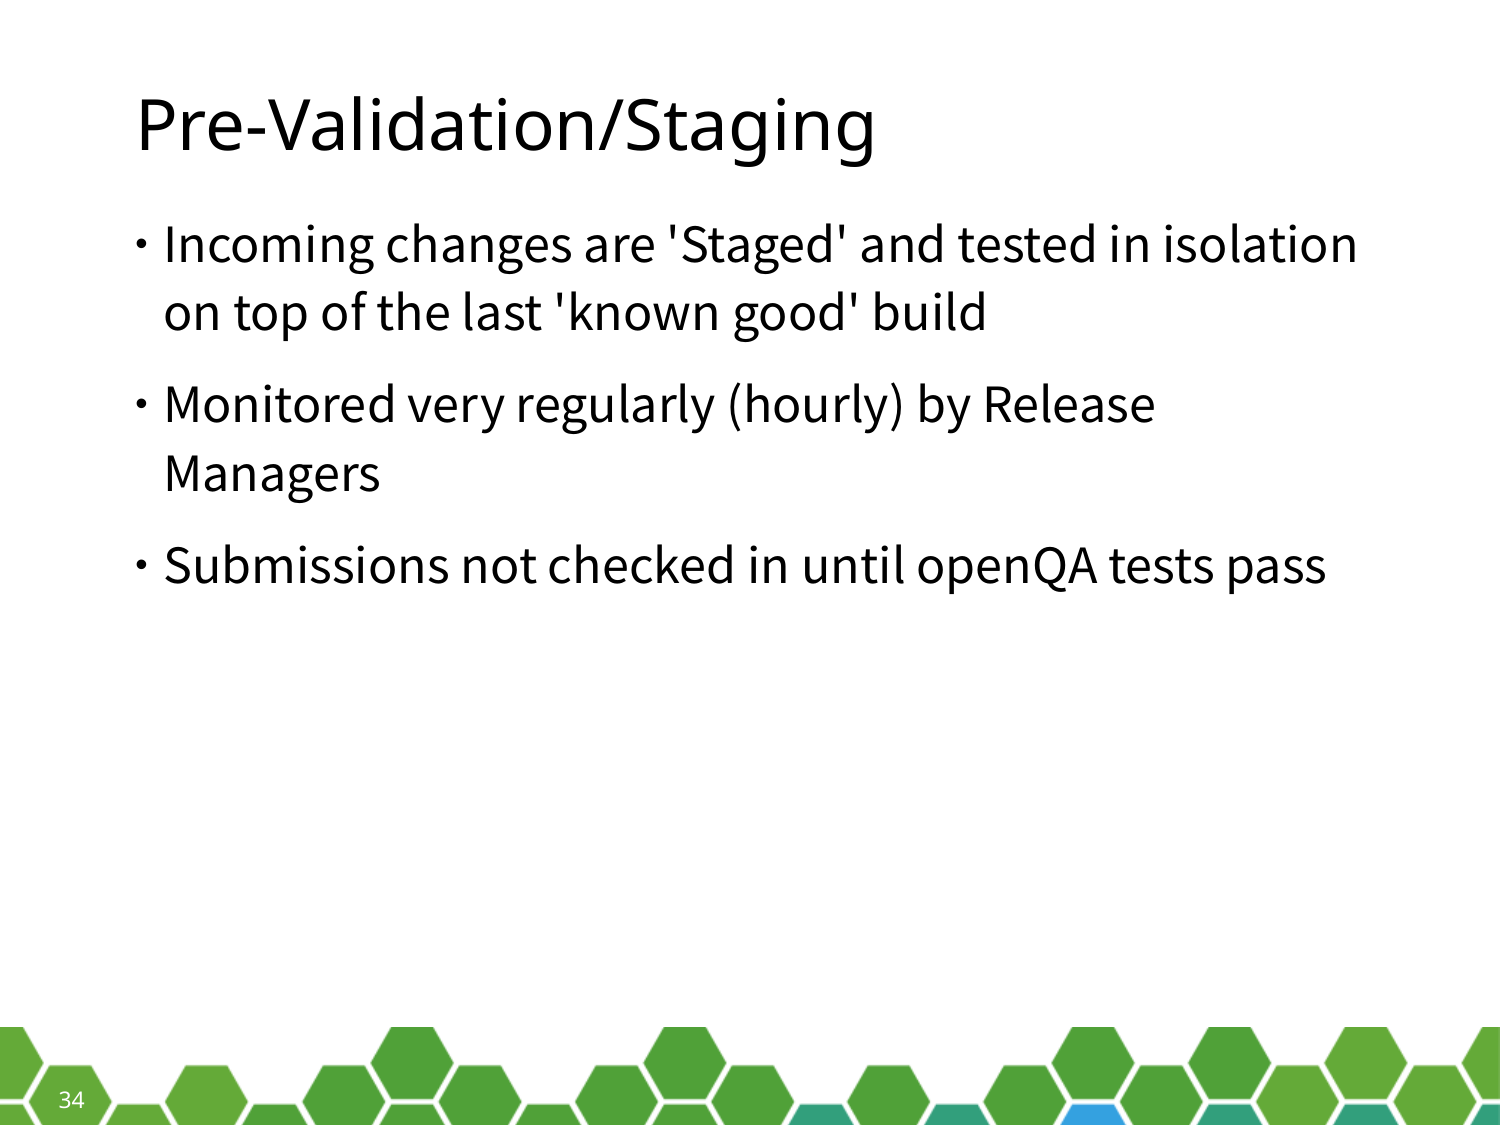

# Pre-Validation/Staging
Incoming changes are 'Staged' and tested in isolation on top of the last 'known good' build
Monitored very regularly (hourly) by Release Managers
Submissions not checked in until openQA tests pass